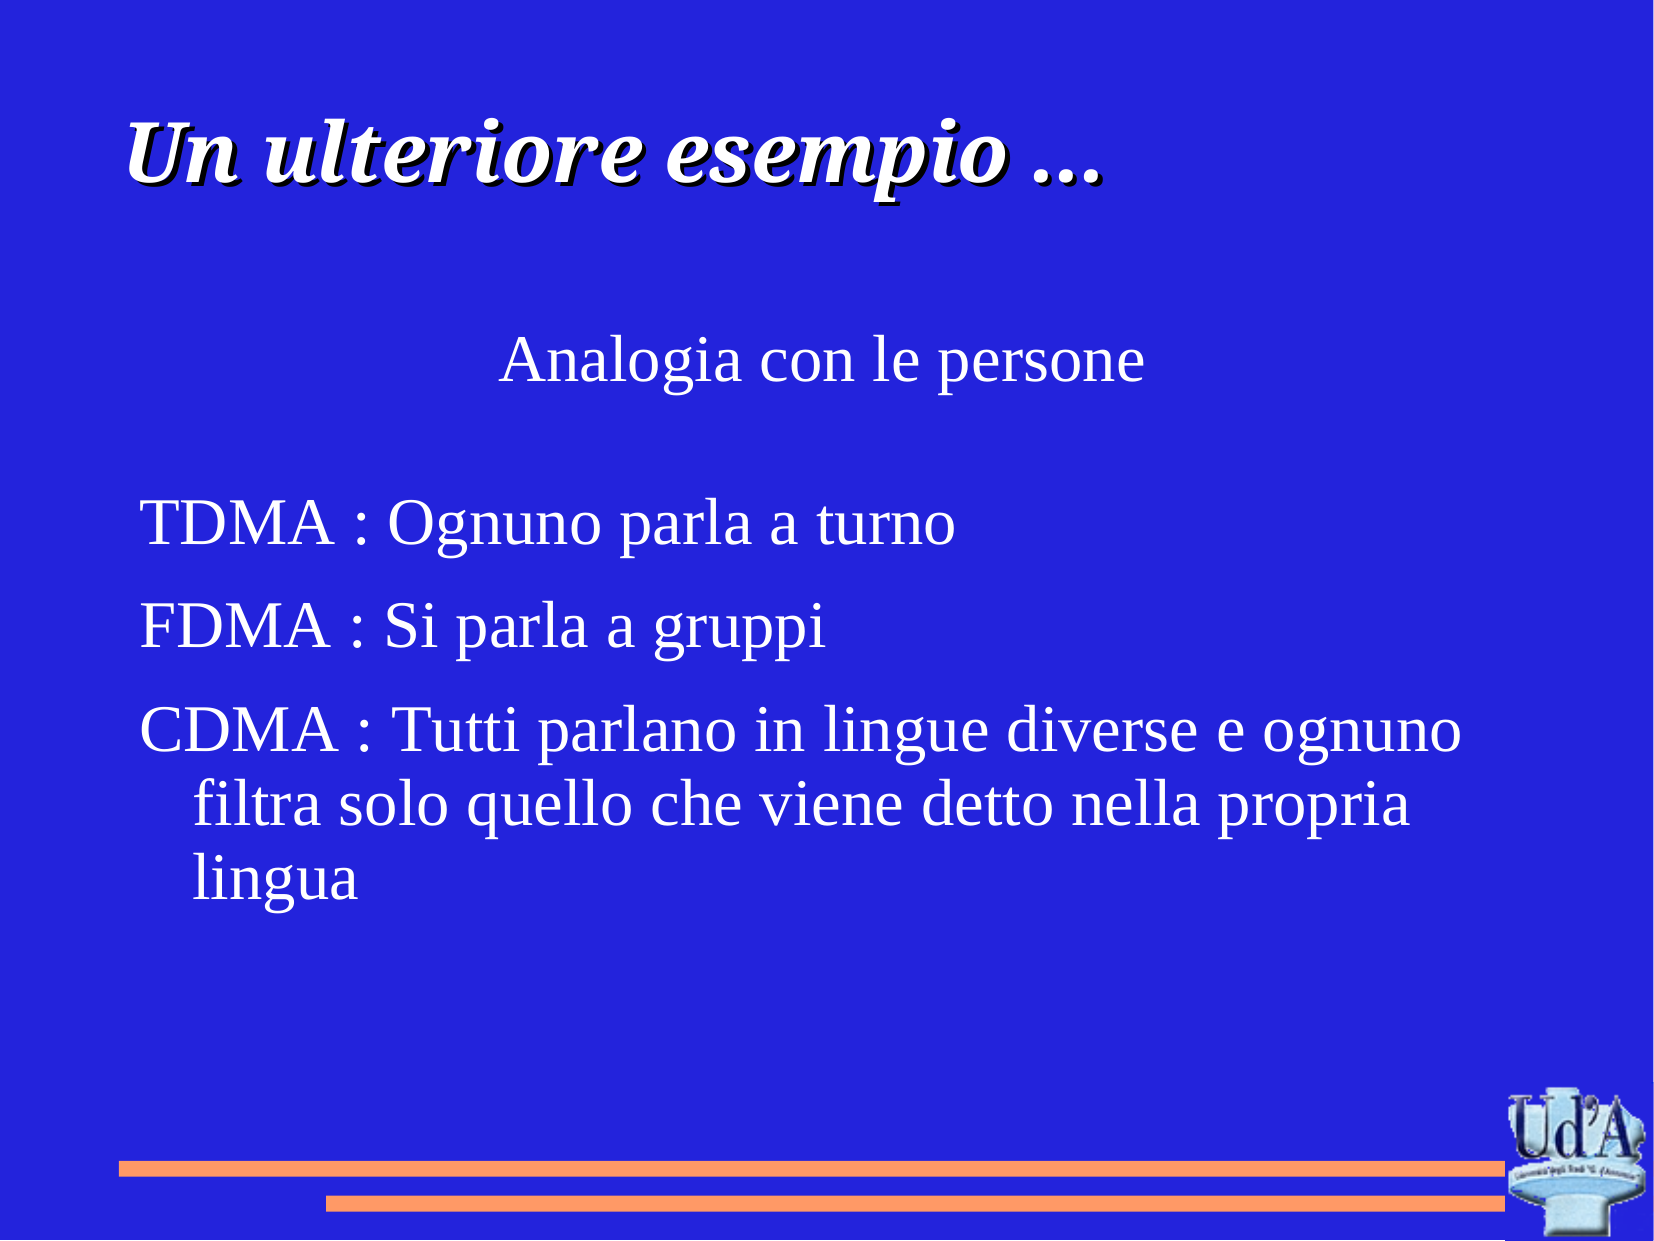

# Un ulteriore esempio ...
Analogia con le persone
TDMA : Ognuno parla a turno
FDMA : Si parla a gruppi
CDMA : Tutti parlano in lingue diverse e ognuno filtra solo quello che viene detto nella propria lingua